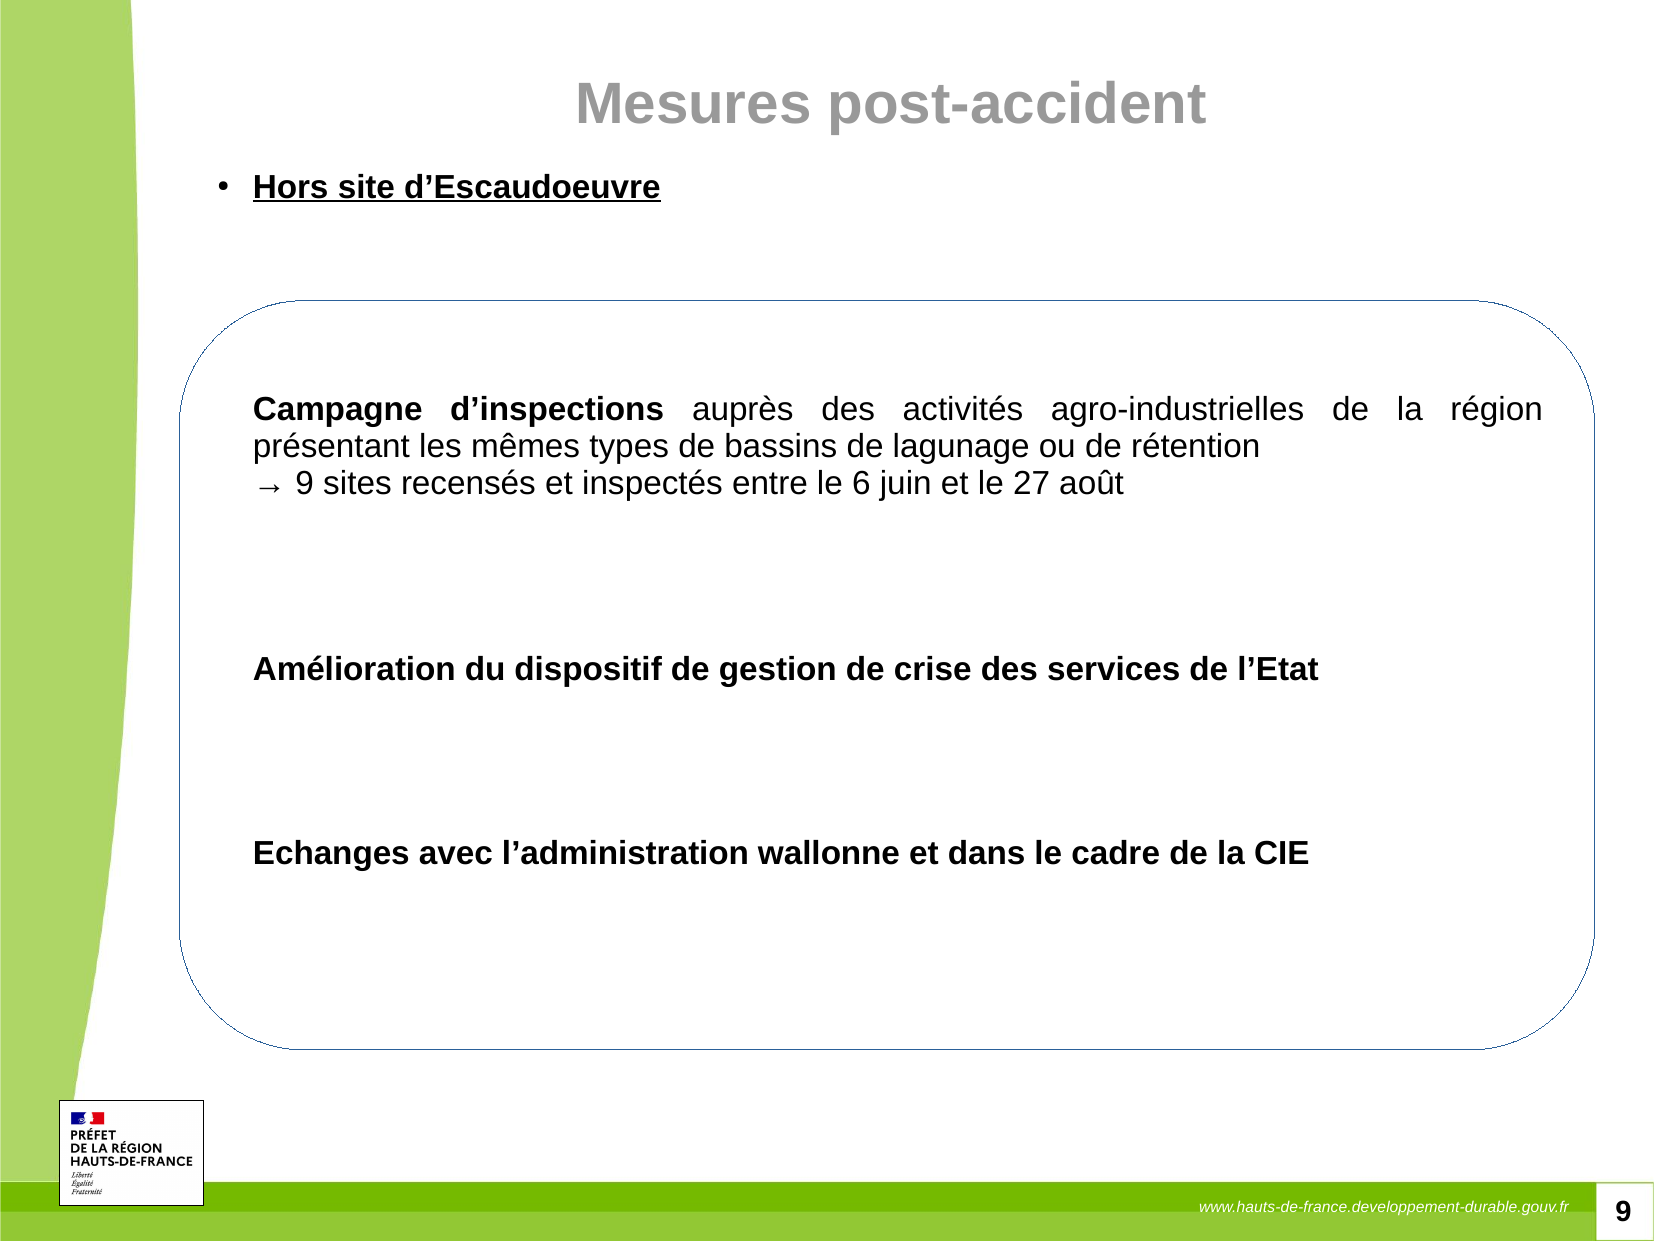

# Mesures post-accident
Hors site d’Escaudoeuvre
Campagne d’inspections auprès des activités agro-industrielles de la région présentant les mêmes types de bassins de lagunage ou de rétention
→ 9 sites recensés et inspectés entre le 6 juin et le 27 août
Amélioration du dispositif de gestion de crise des services de l’Etat
Echanges avec l’administration wallonne et dans le cadre de la CIE
9